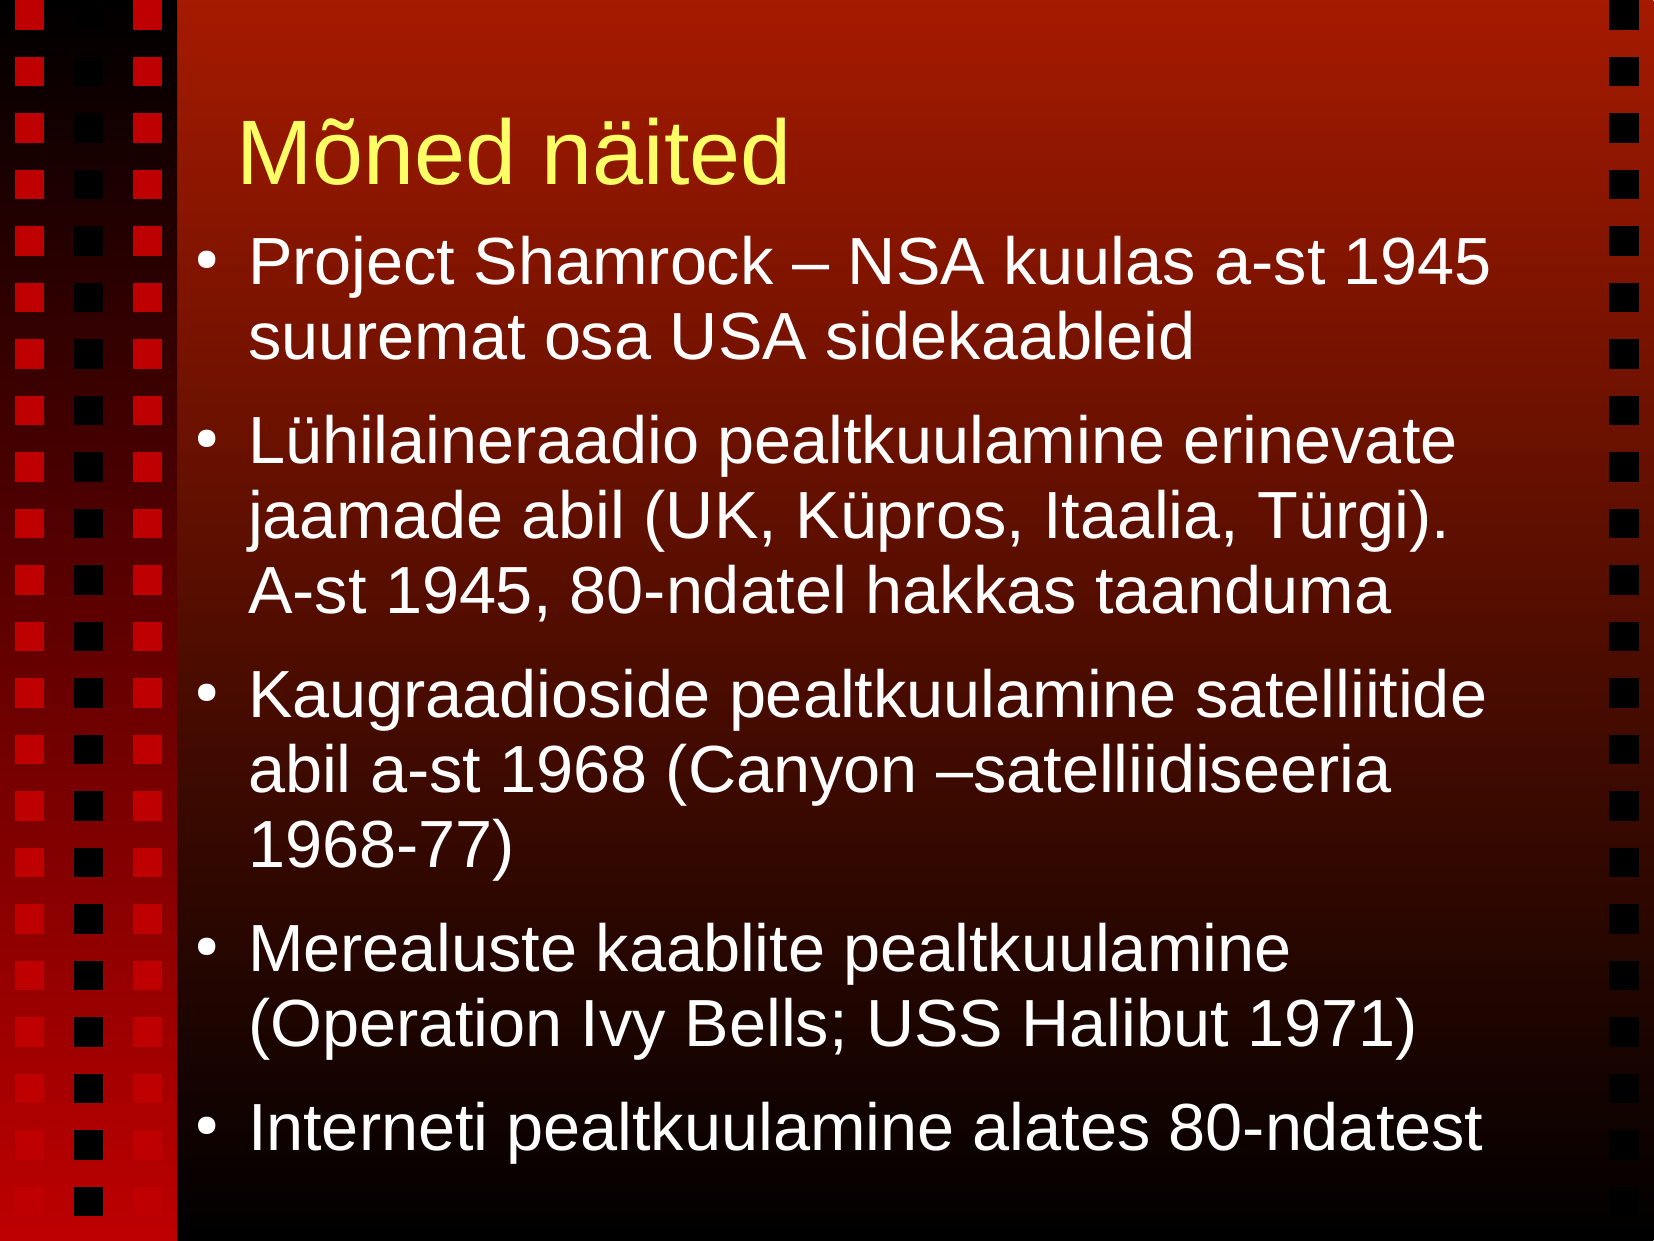

# Mõned näited
Project Shamrock – NSA kuulas a-st 1945 suuremat osa USA sidekaableid
Lühilaineraadio pealtkuulamine erinevate jaamade abil (UK, Küpros, Itaalia, Türgi).
A-st 1945, 80-ndatel hakkas taanduma
Kaugraadioside pealtkuulamine satelliitide abil a-st 1968 (Canyon –satelliidiseeria 1968-77)
Merealuste kaablite pealtkuulamine (Operation Ivy Bells; USS Halibut 1971)
Interneti pealtkuulamine alates 80-ndatest